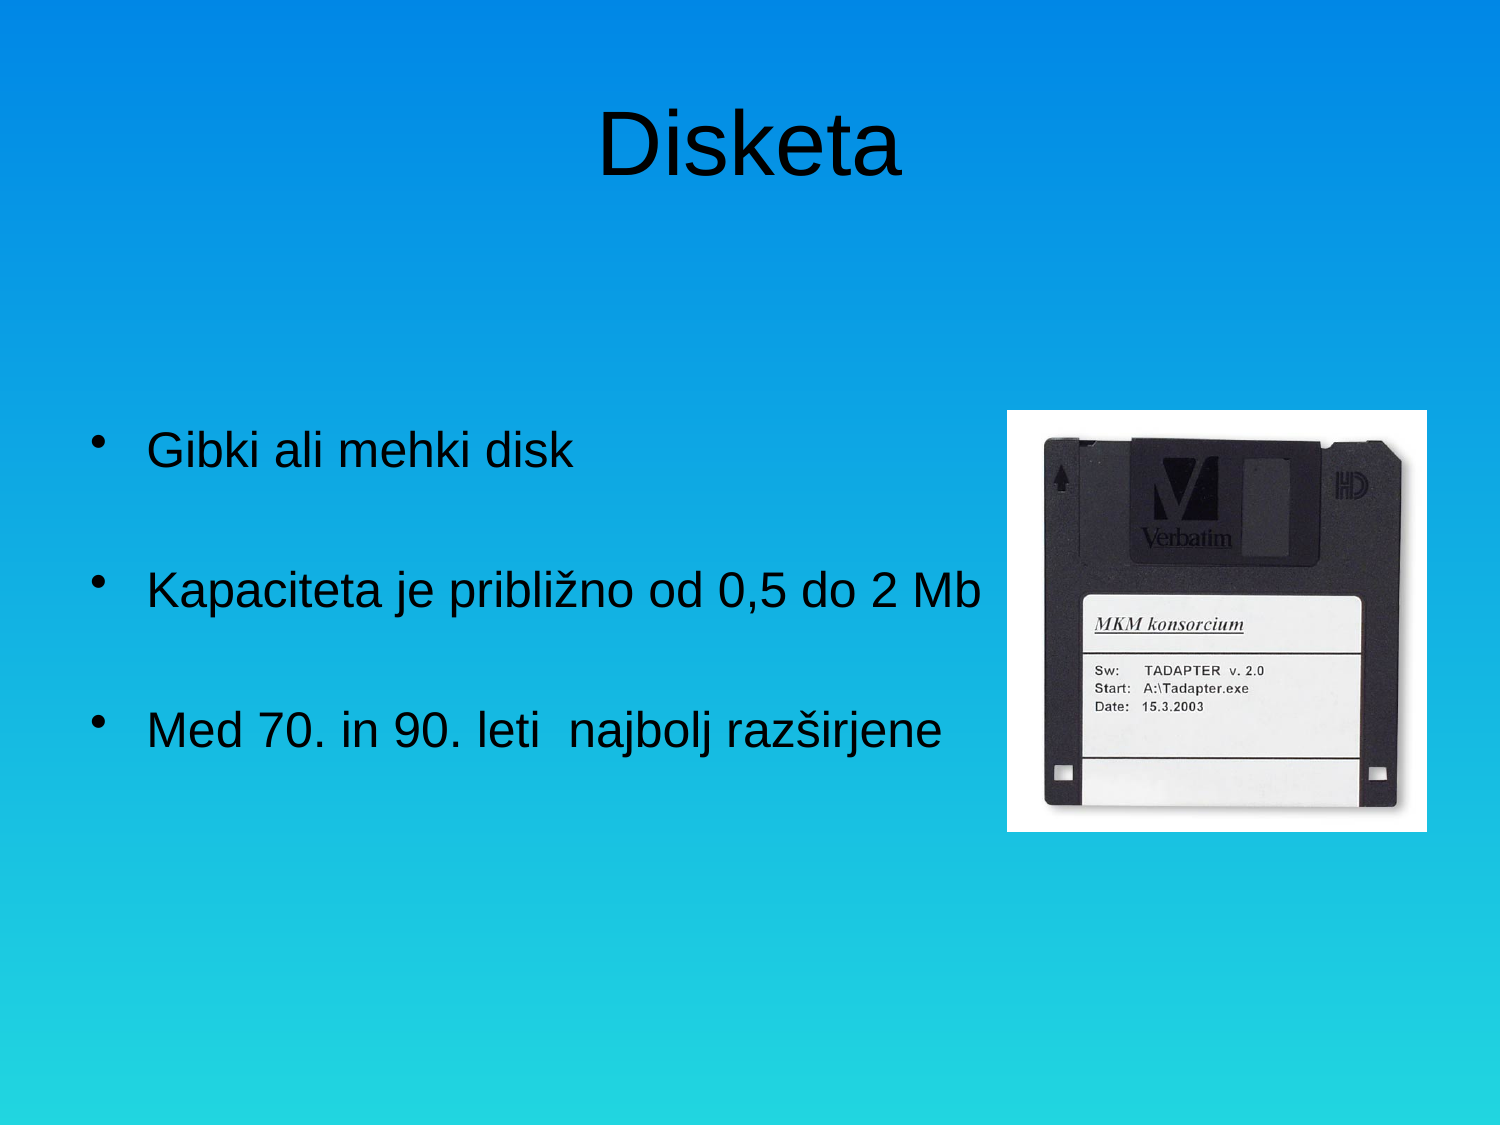

# Disketa
Gibki ali mehki disk
Kapaciteta je približno od 0,5 do 2 Mb
Med 70. in 90. leti najbolj razširjene